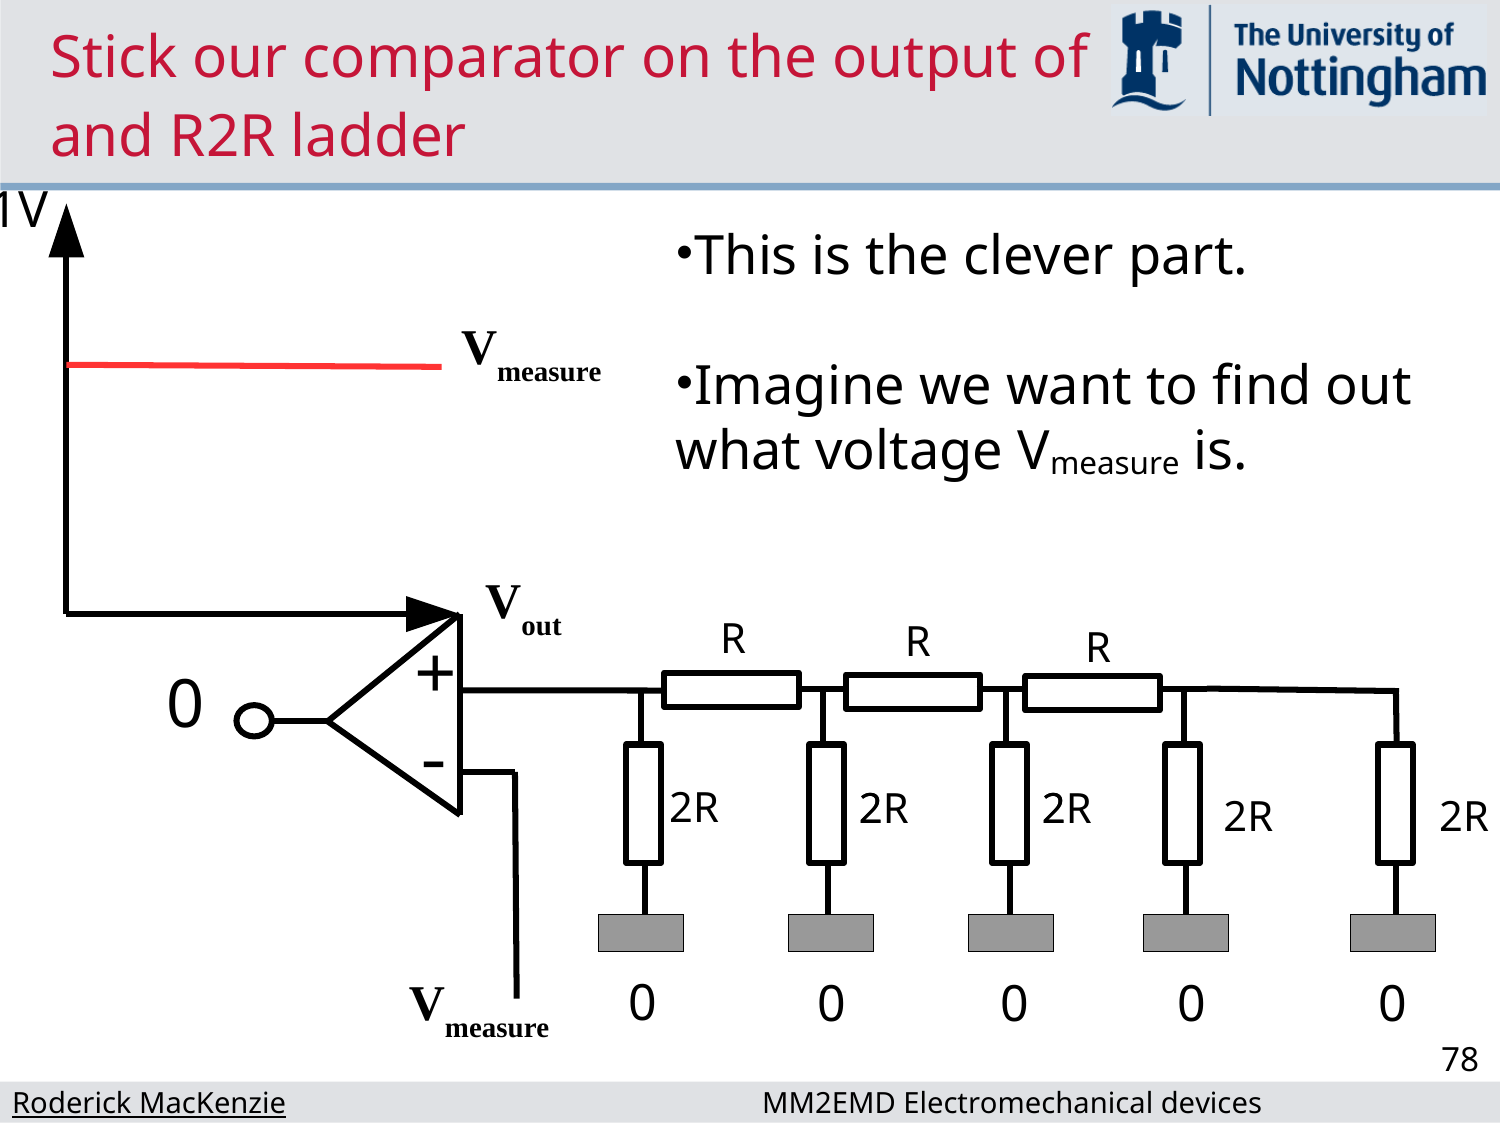

# Stick our comparator on the output of and R2R ladder
1V
This is the clever part.
Imagine we want to find out what voltage Vmeasure is.
Vmeasure
Vout
R
R
R
+
0
-
2R
2
2
2R
2R
2R
2R
Vmeasure
0
0
0
0
0